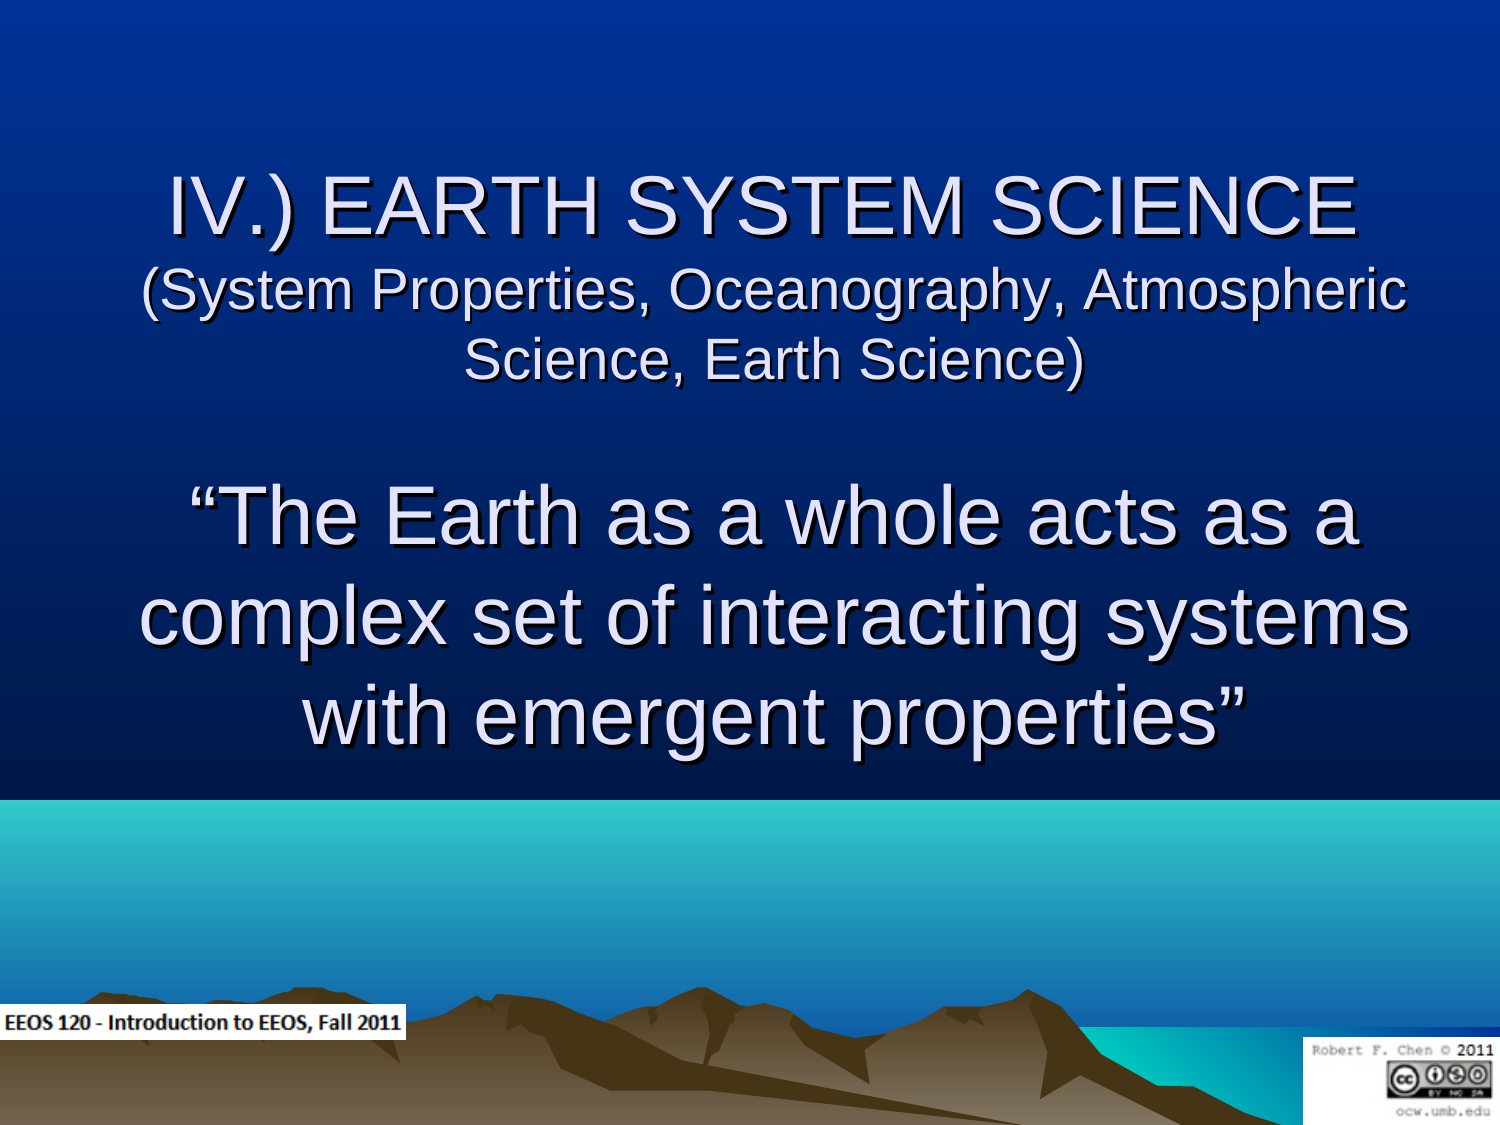

# IV.) EARTH SYSTEM SCIENCE (System Properties, Oceanography, Atmospheric Science, Earth Science) “The Earth as a whole acts as a complex set of interacting systems with emergent properties”